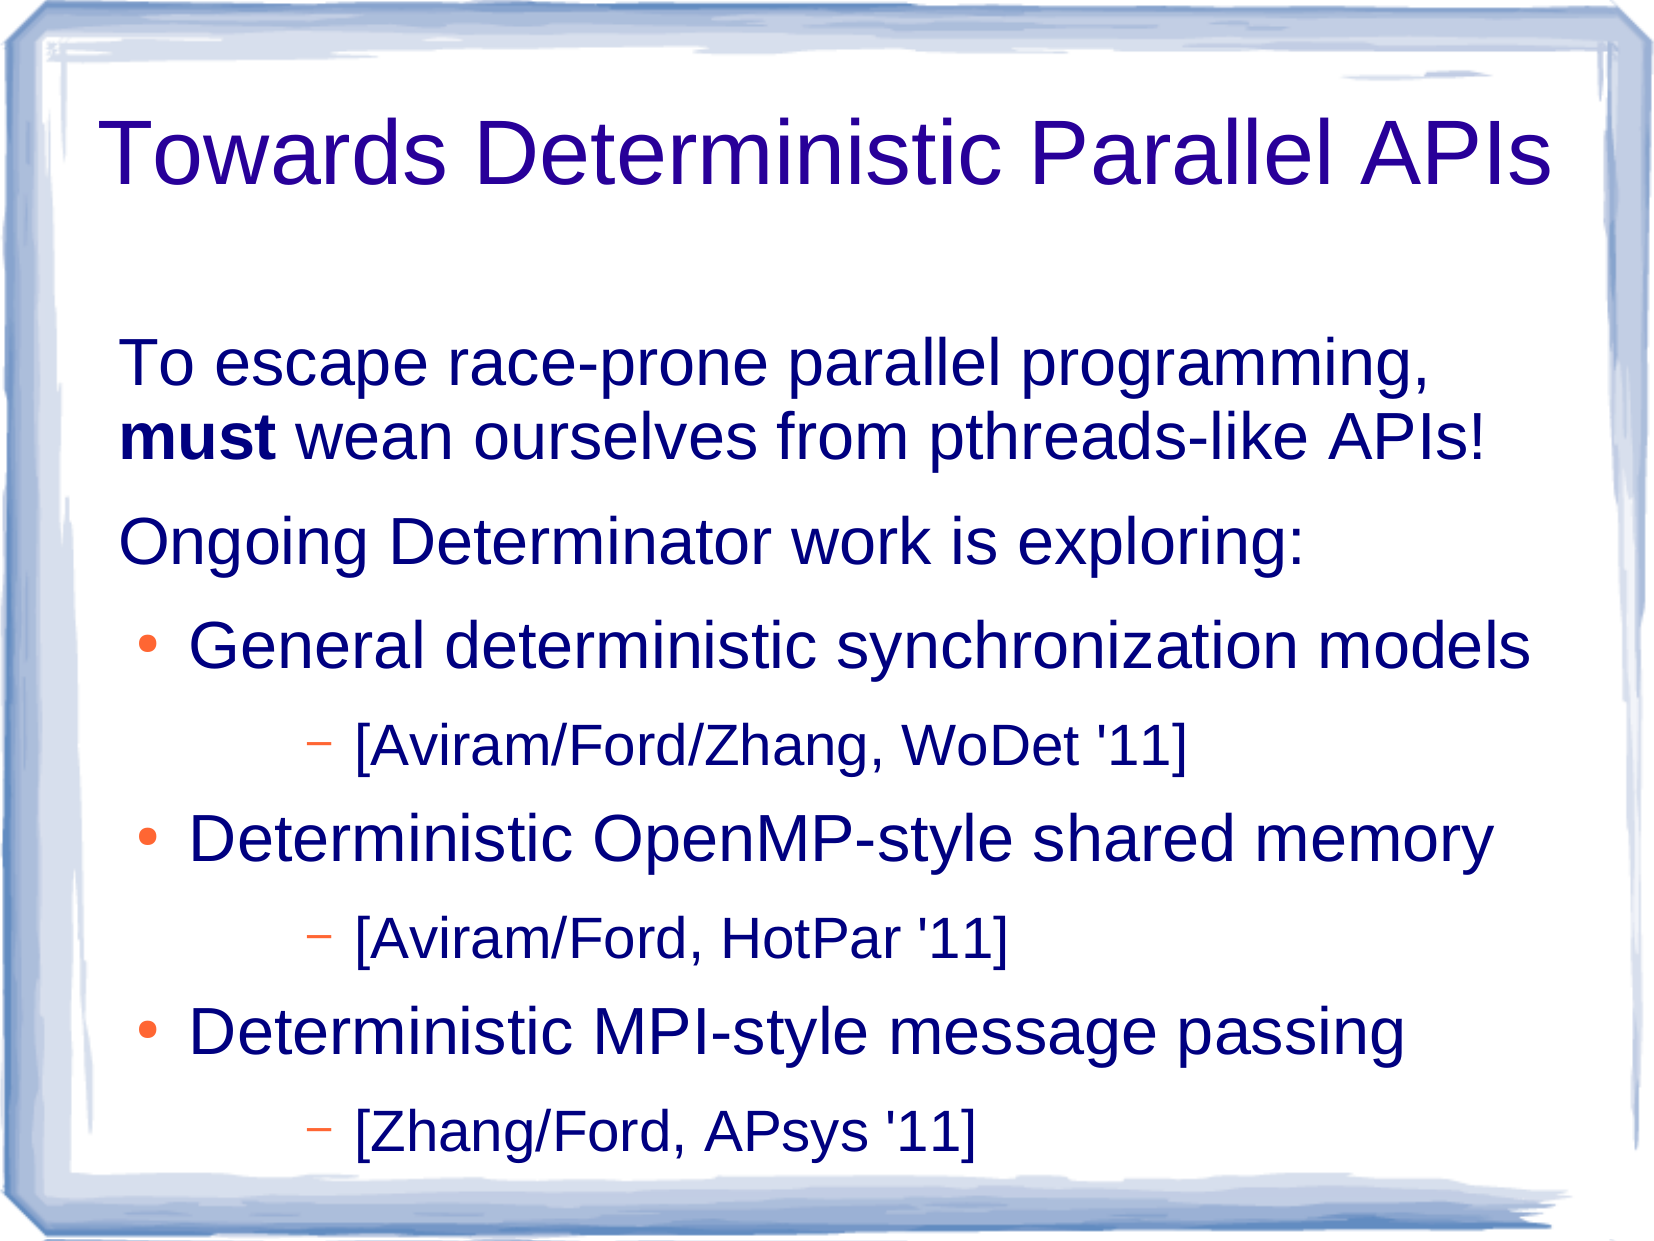

# Towards Deterministic Parallel APIs
To escape race-prone parallel programming, must wean ourselves from pthreads-like APIs!
Ongoing Determinator work is exploring:
General deterministic synchronization models
[Aviram/Ford/Zhang, WoDet '11]
Deterministic OpenMP-style shared memory
[Aviram/Ford, HotPar '11]
Deterministic MPI-style message passing
[Zhang/Ford, APsys '11]